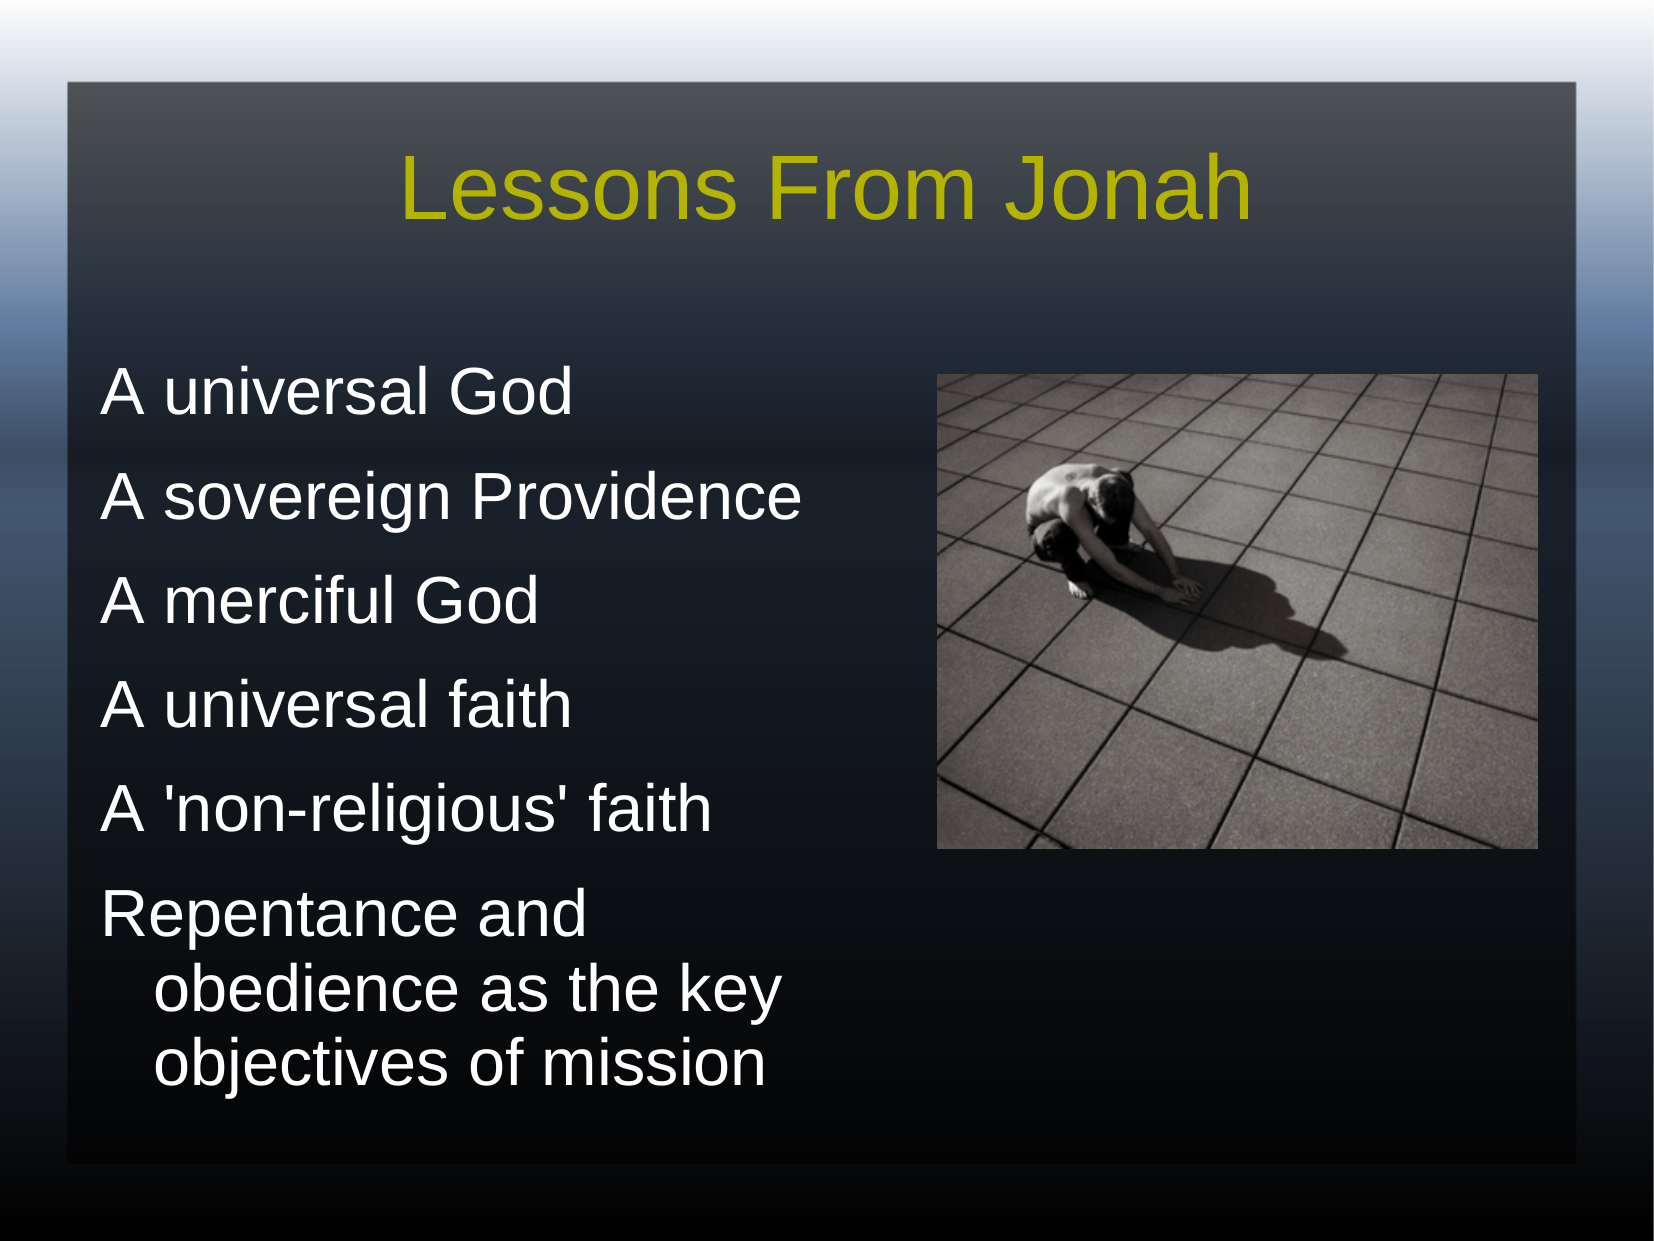

# Lessons From Jonah
A universal God
A sovereign Providence
A merciful God
A universal faith
A 'non-religious' faith
Repentance and obedience as the key objectives of mission